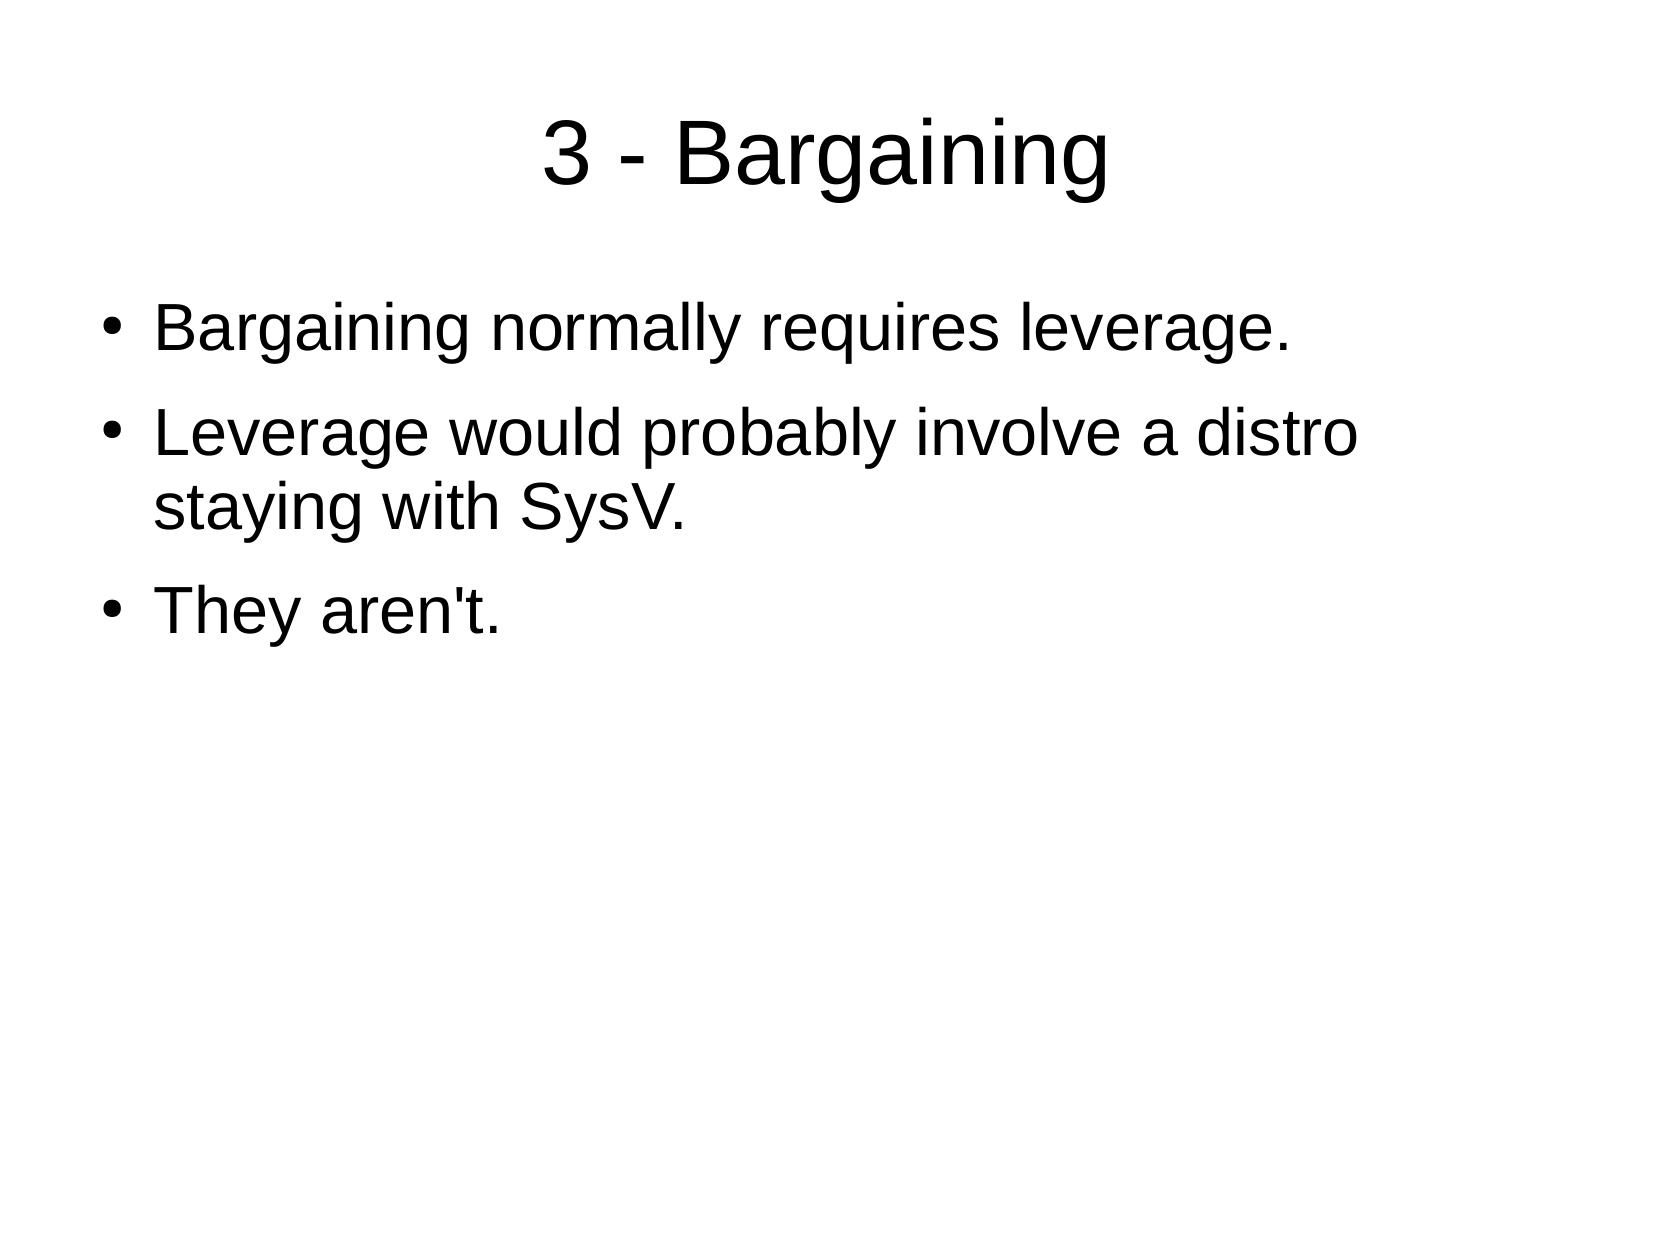

# 3 - Bargaining
Bargaining normally requires leverage.
Leverage would probably involve a distro staying with SysV.
They aren't.